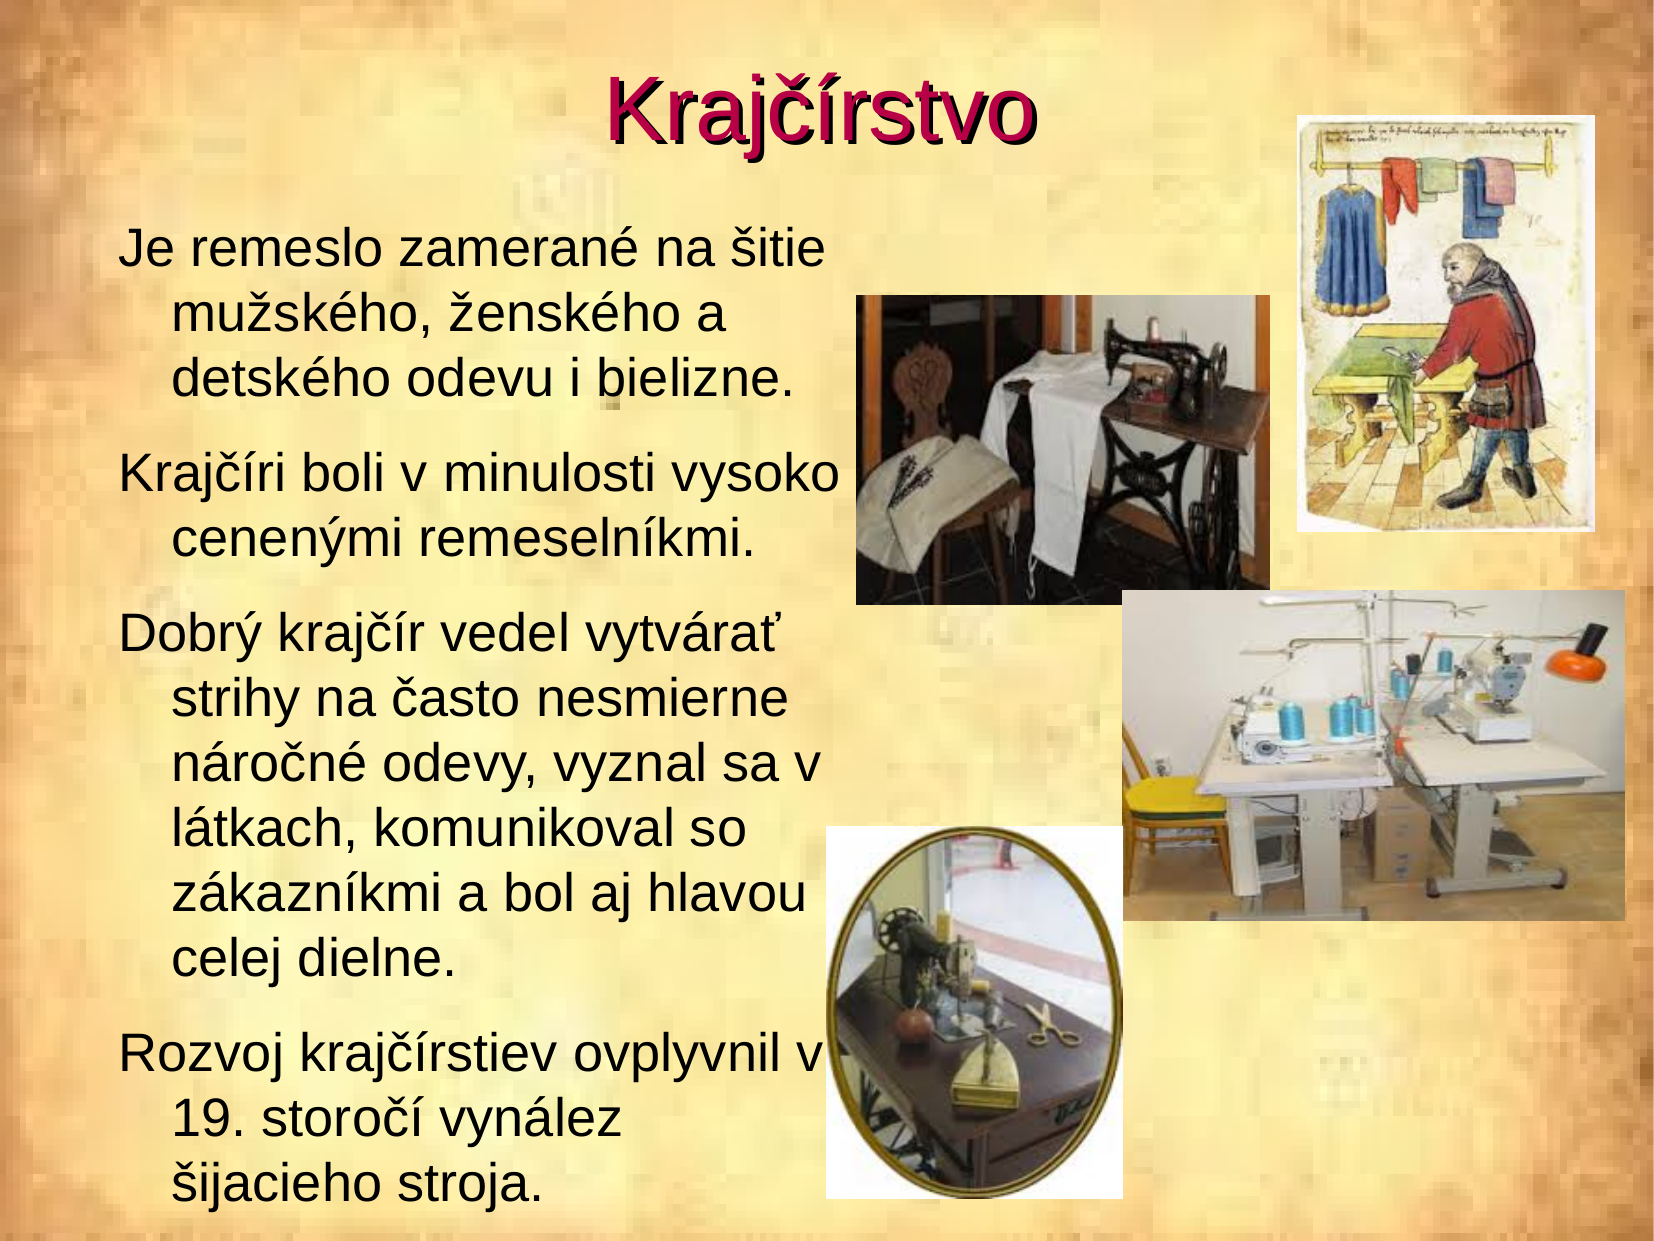

# Krajčírstvo
Je remeslo zamerané na šitie mužského, ženského a detského odevu i bielizne.
Krajčíri boli v minulosti vysoko cenenými remeselníkmi.
Dobrý krajčír vedel vytvárať strihy na často nesmierne náročné odevy, vyznal sa v látkach, komunikoval so zákazníkmi a bol aj hlavou celej dielne.
Rozvoj krajčírstiev ovplyvnil v 19. storočí vynález šijacieho stroja.